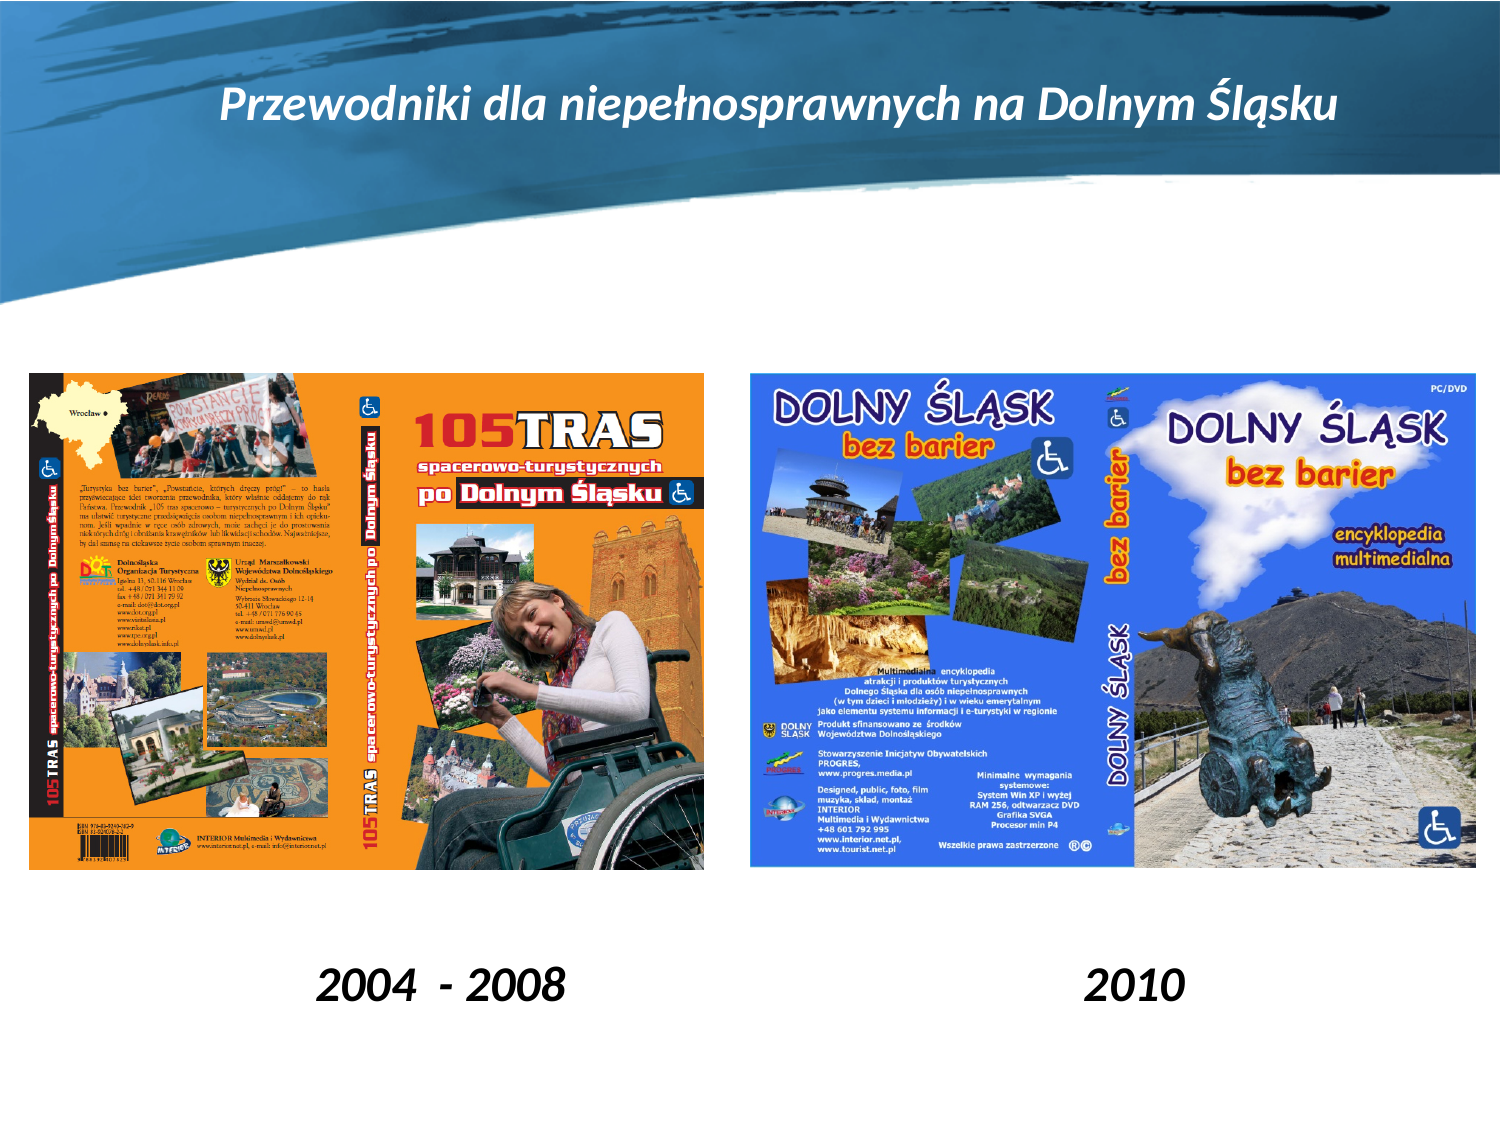

# Przewodniki dla niepełnosprawnych na Dolnym Śląsku
2004 - 2008 2010